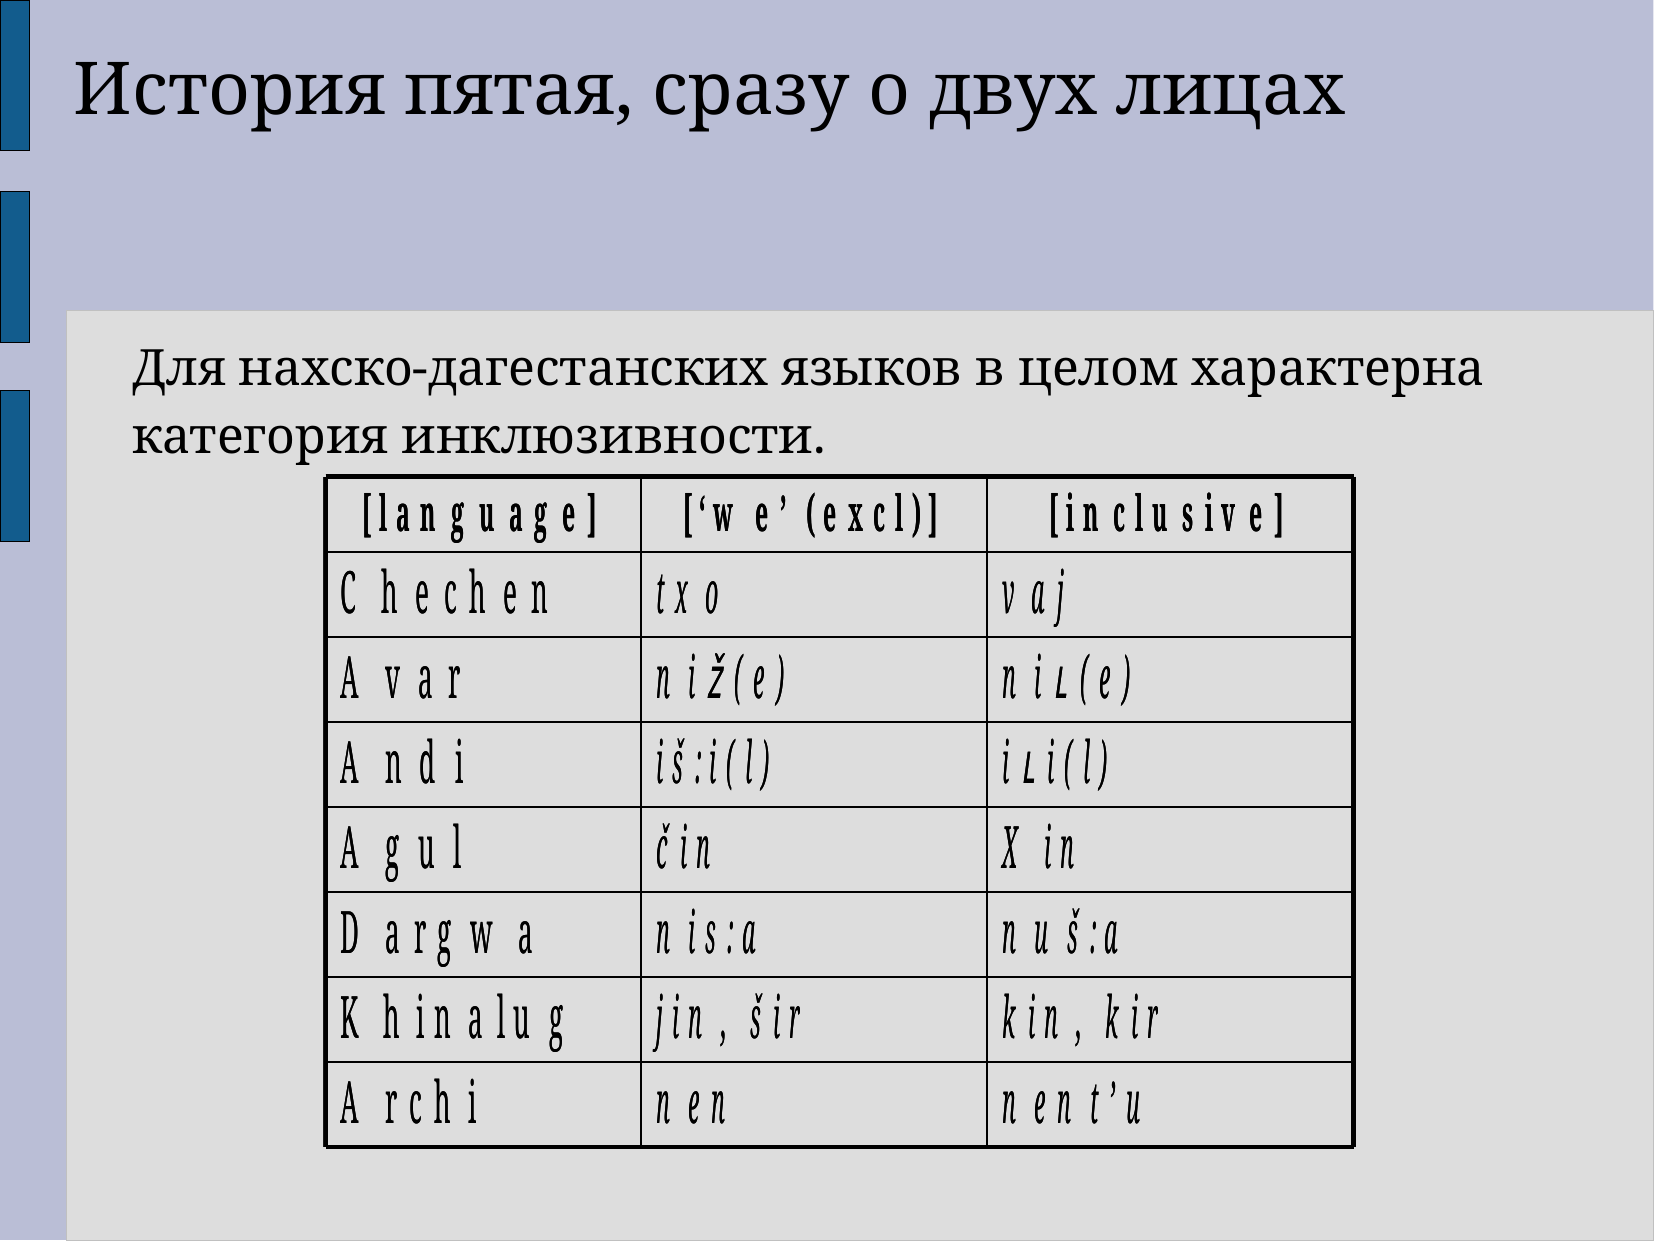

История пятая, сразу о двух лицах
Для нахско-дагестанских языков в целом характерна категория инклюзивности.